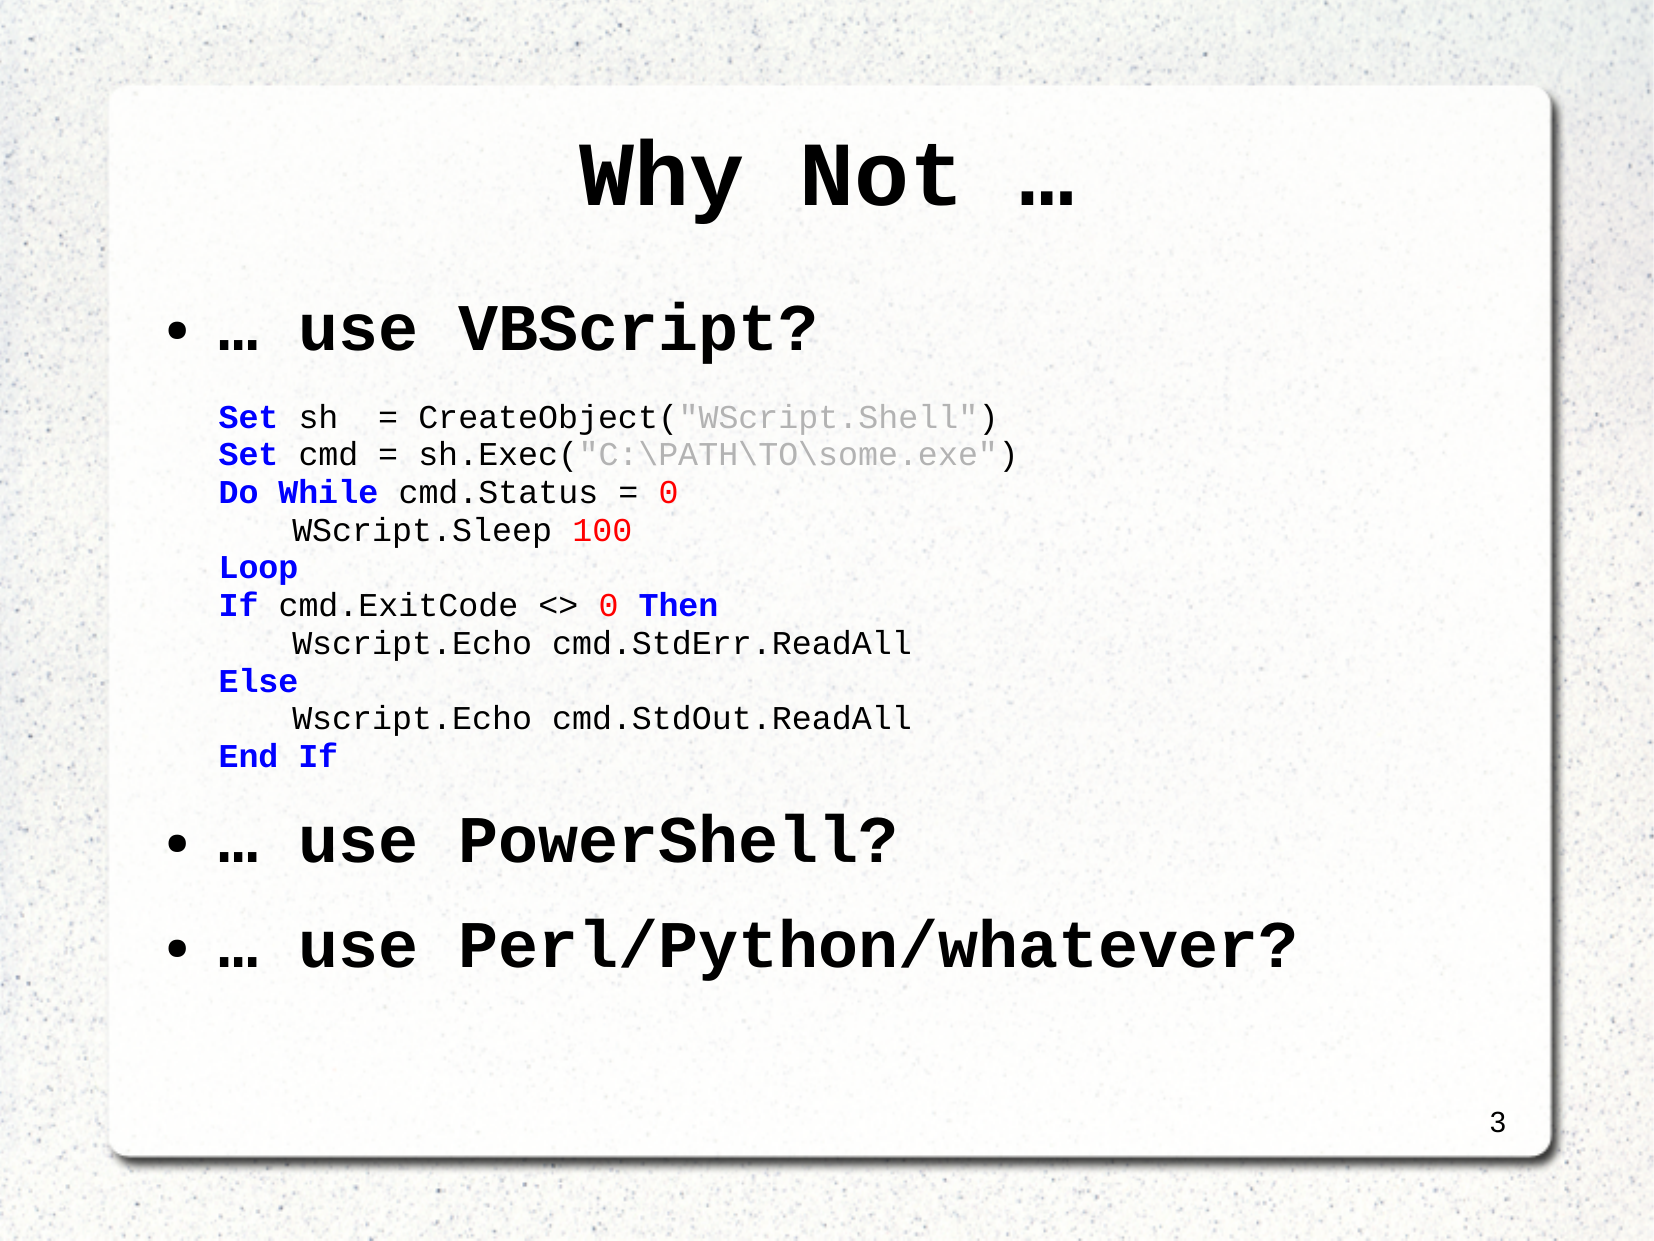

# Why Not …
… use VBScript?
Set sh = CreateObject("WScript.Shell")
Set cmd = sh.Exec("C:\PATH\TO\some.exe")
Do While cmd.Status = 0
	WScript.Sleep 100
Loop
If cmd.ExitCode <> 0 Then
	Wscript.Echo cmd.StdErr.ReadAll
Else
	Wscript.Echo cmd.StdOut.ReadAll
End If
… use PowerShell?
… use Perl/Python/whatever?
3